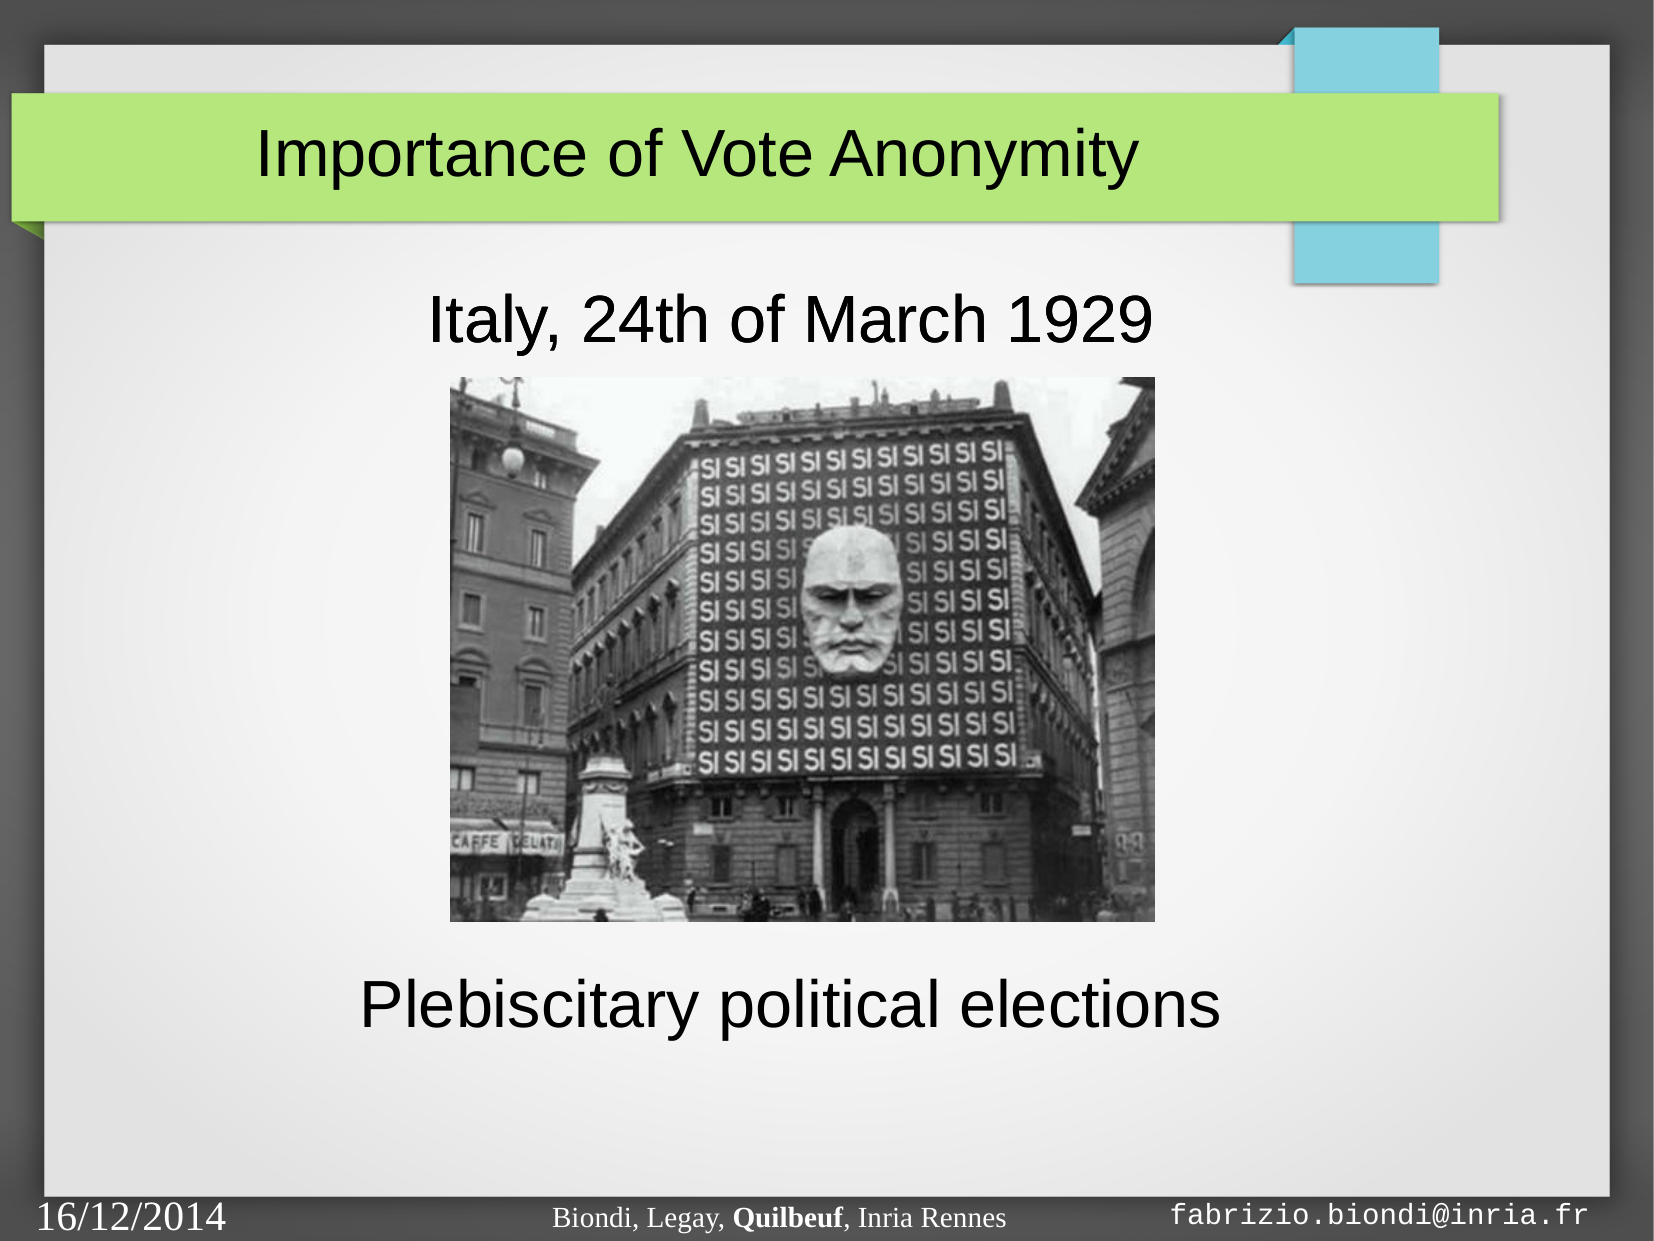

Importance of Vote Anonymity
# Italy, 24th of March 1929
Italy, 24th of March 1929
Plebiscitary political elections
18/04/2014
Fabrizio Biondi, INRIA Rennes